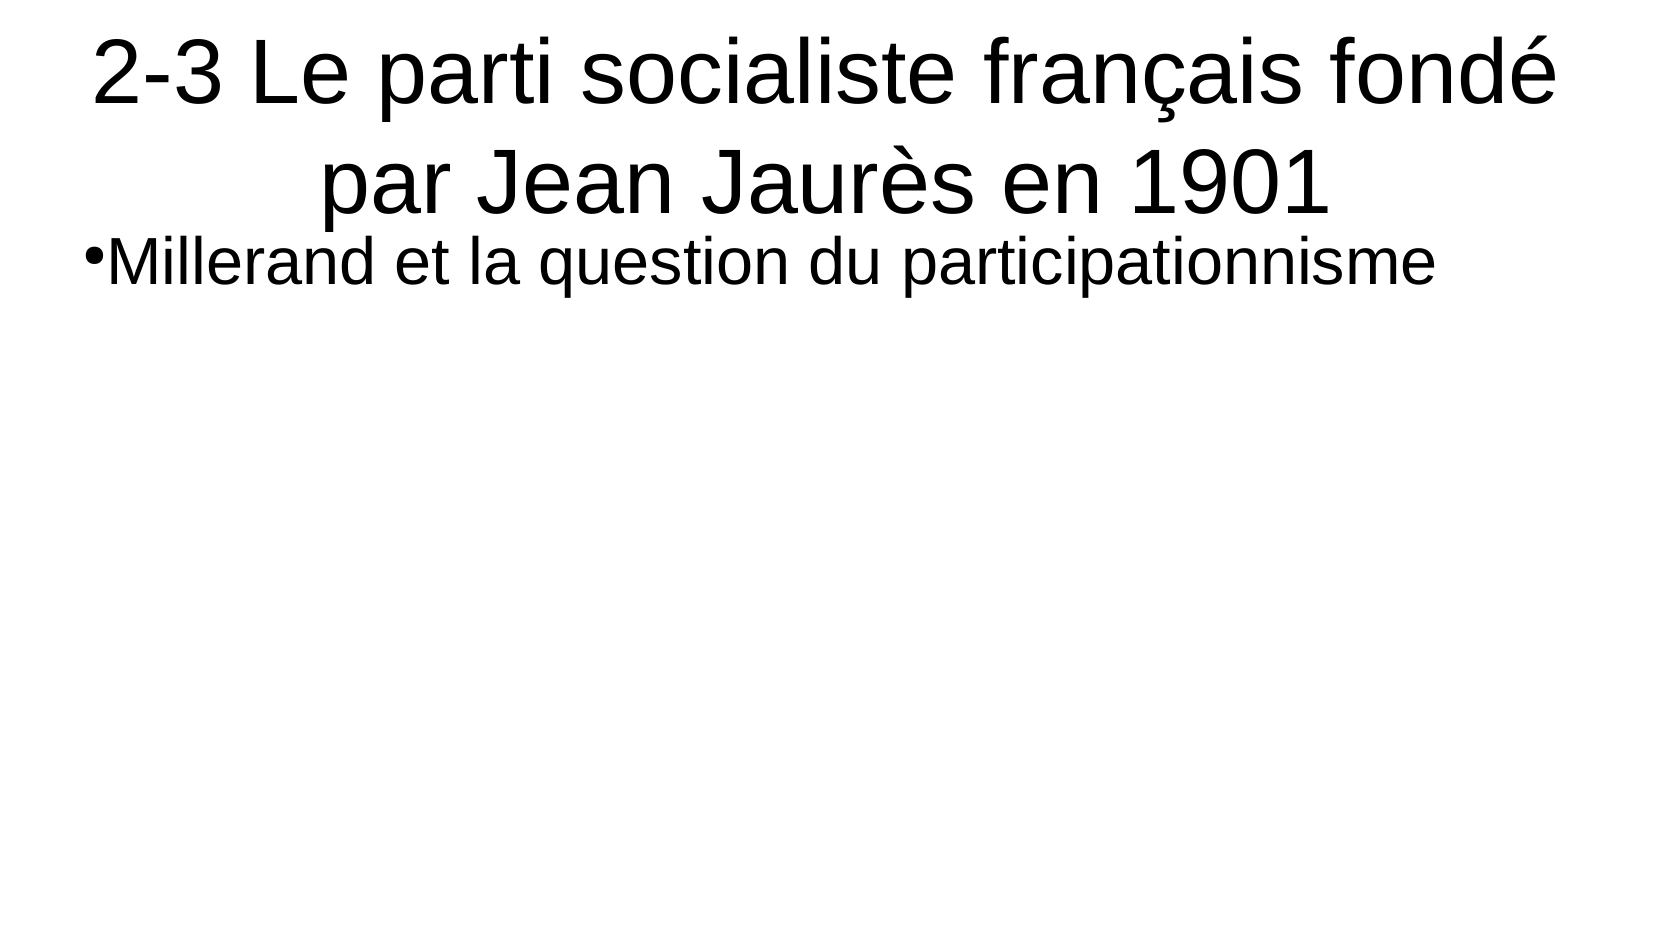

# 2-3 Le parti socialiste français fondé par Jean Jaurès en 1901
Millerand et la question du participationnisme